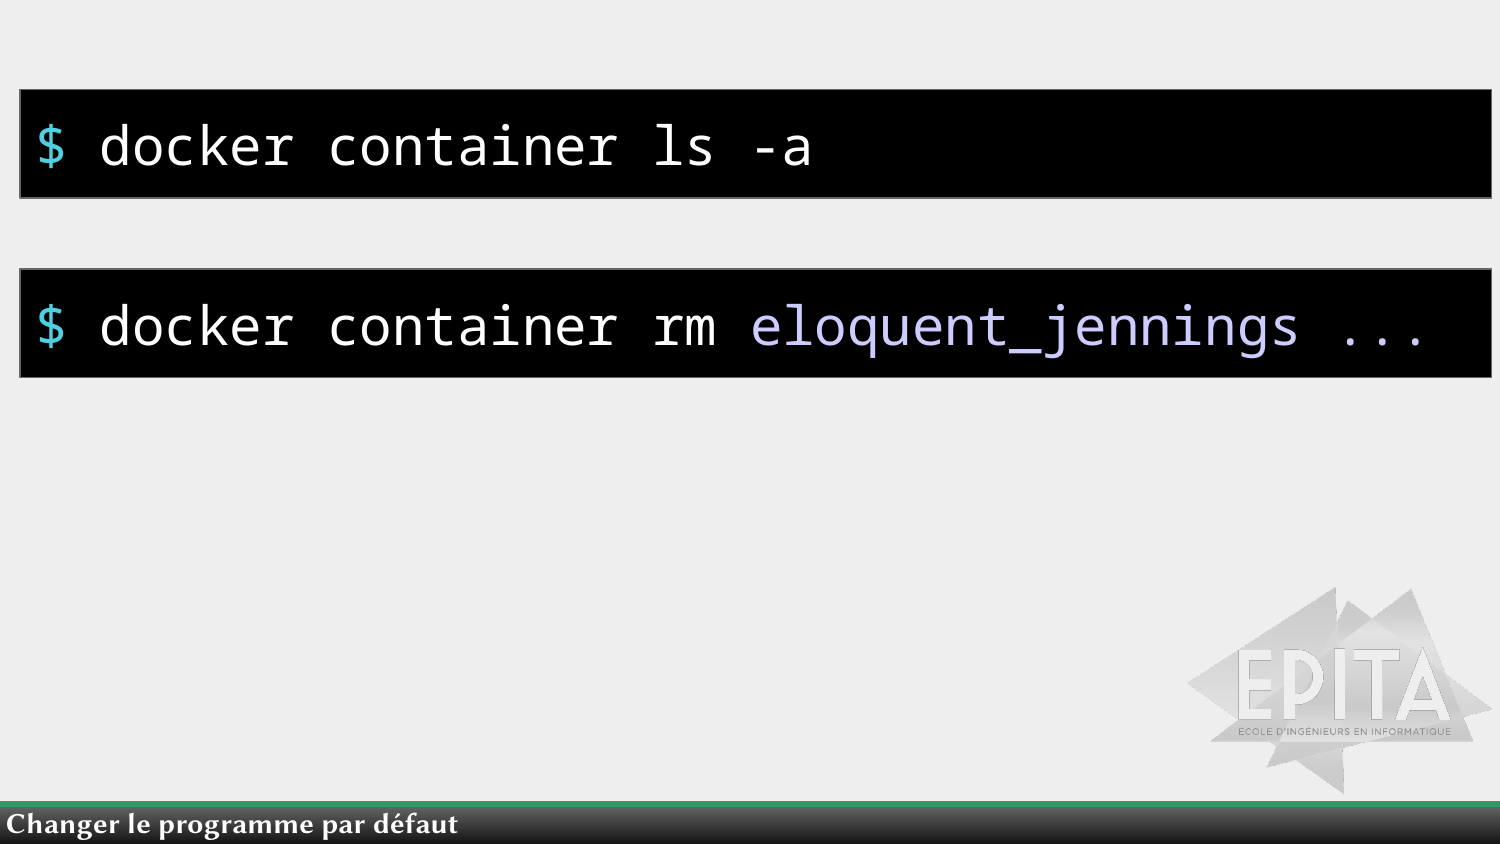

$ docker container ls -a
$ docker container rm eloquent_jennings ...
# Changer le programme par défaut